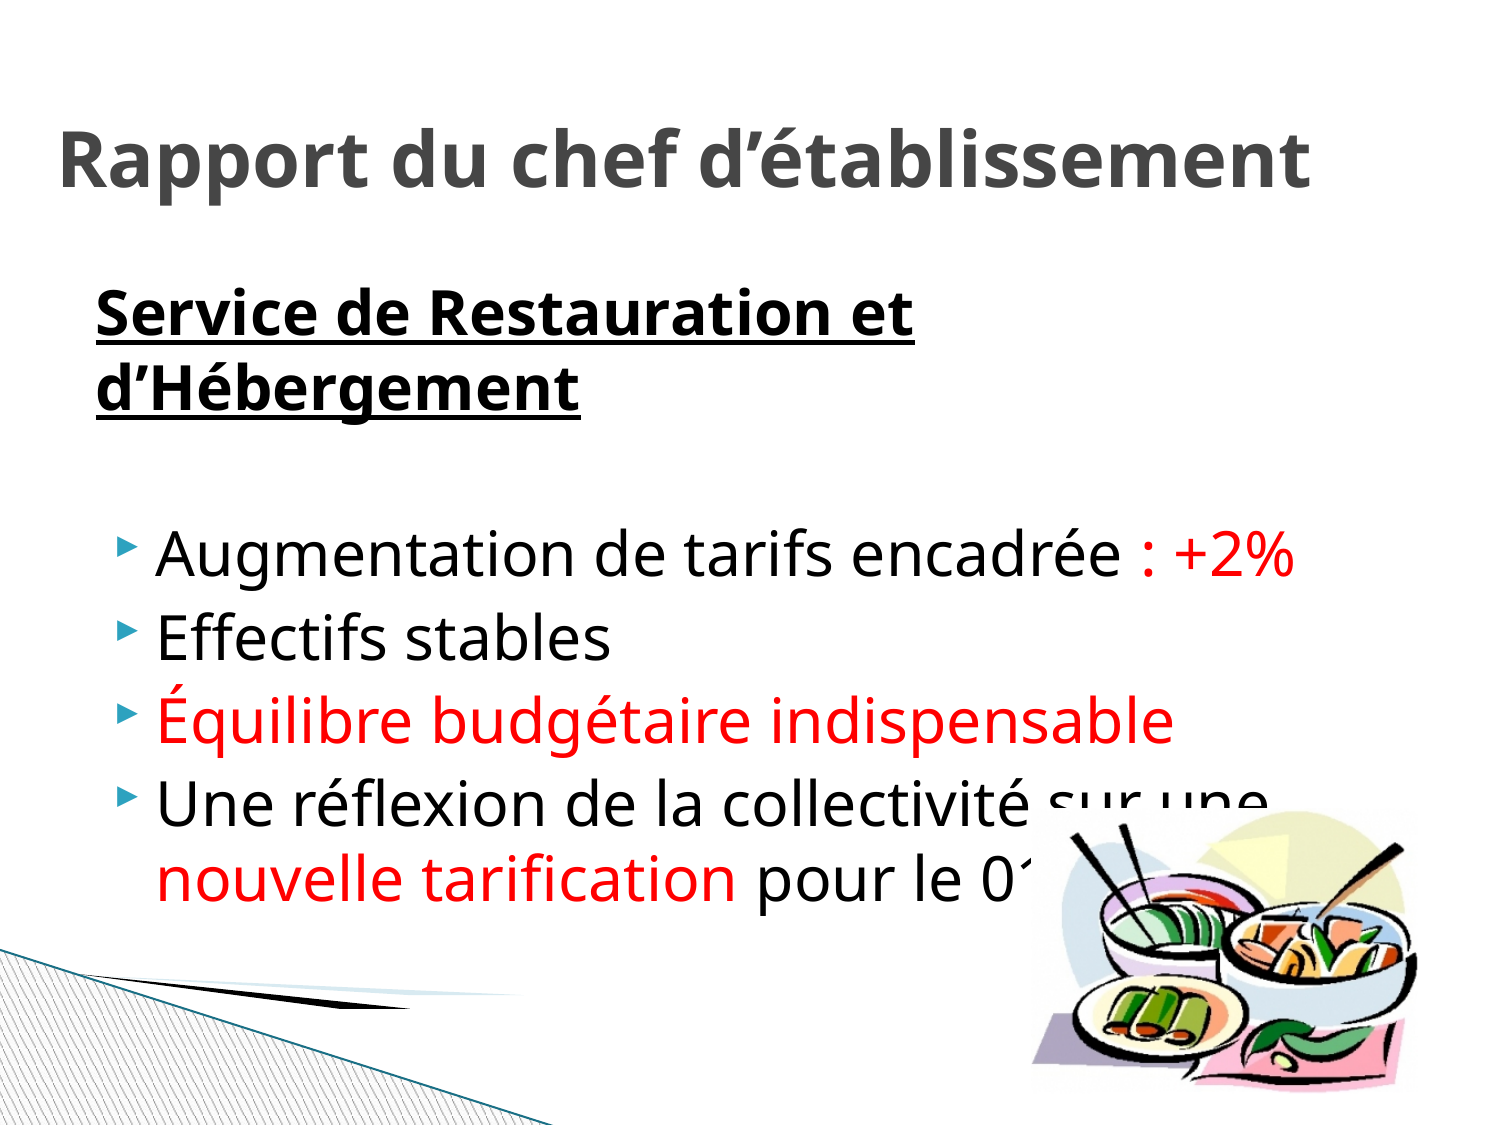

# Rapport du chef d’établissement
Service de Restauration et d’Hébergement
Augmentation de tarifs encadrée : +2%
Effectifs stables
Équilibre budgétaire indispensable
Une réflexion de la collectivité sur une nouvelle tarification pour le 01/09/2013 ?